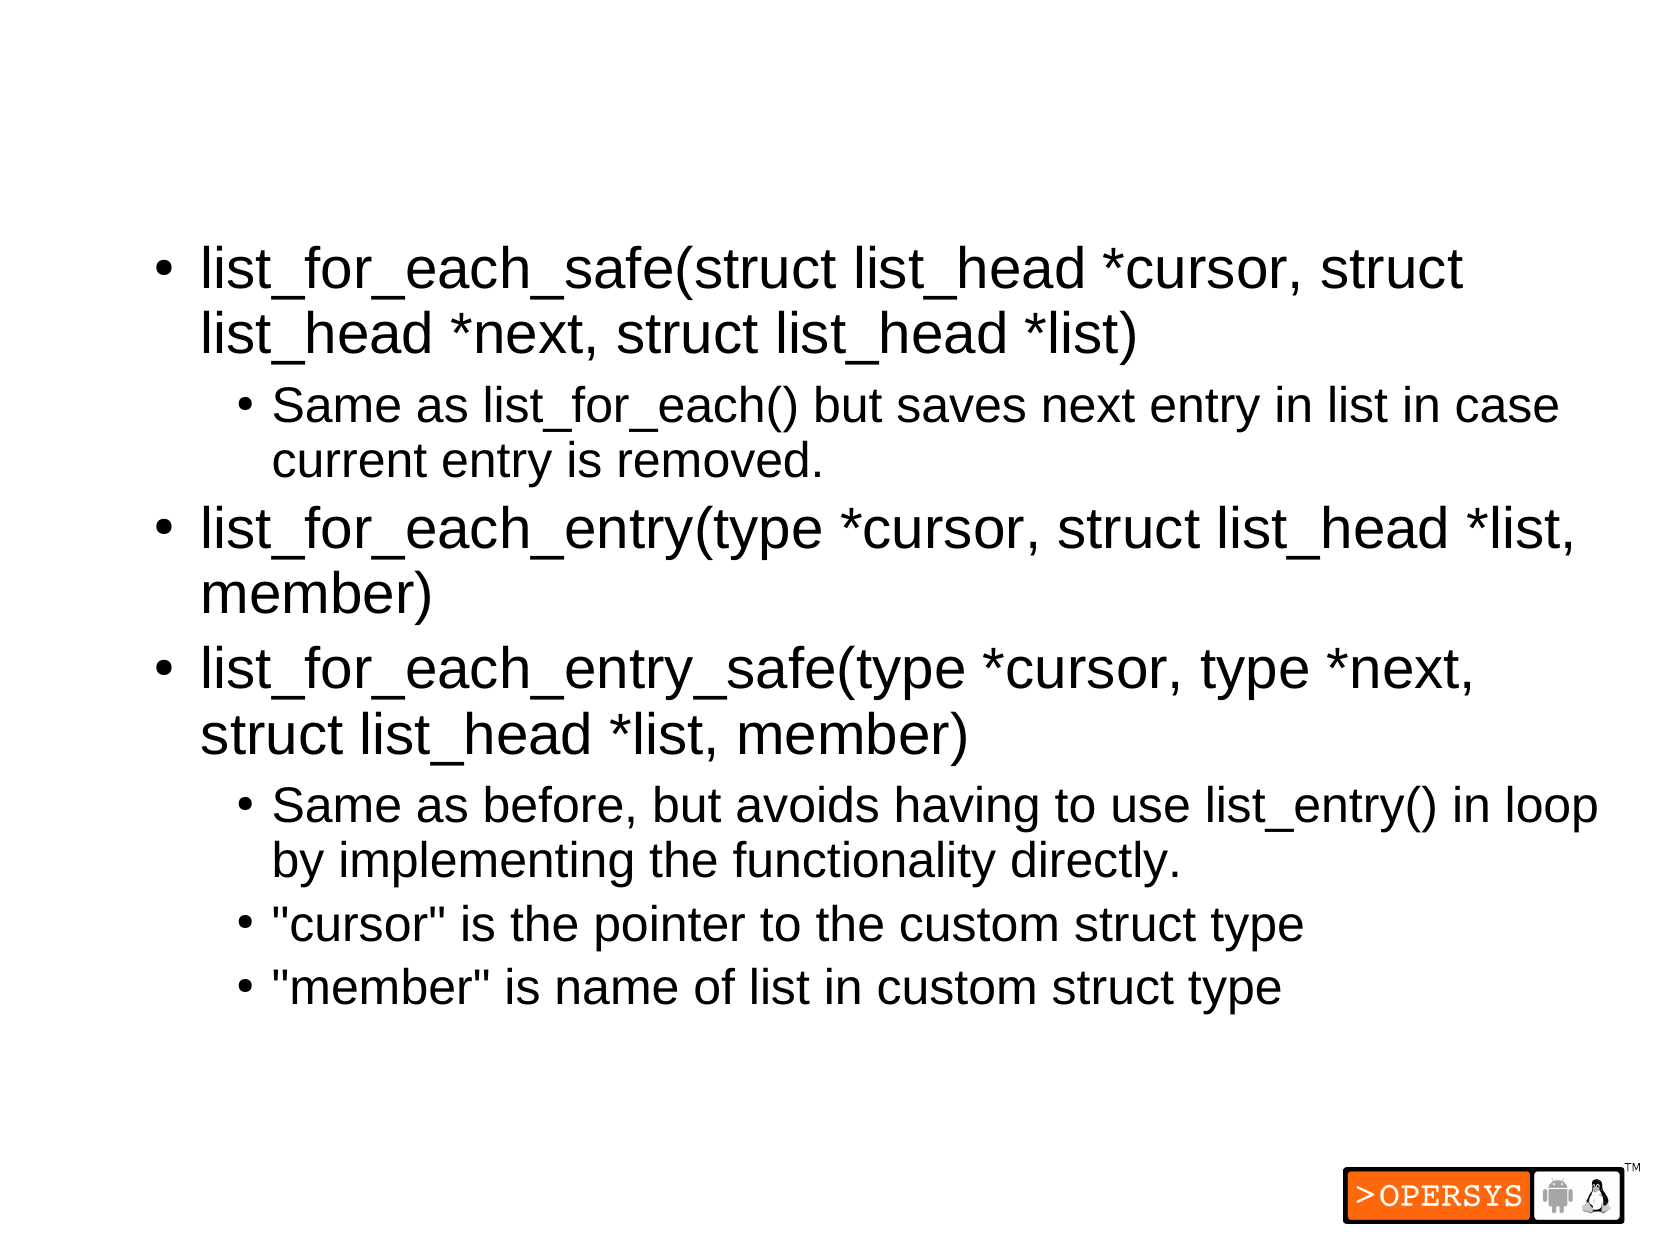

# list_for_each_safe(struct list_head *cursor, struct list_head *next, struct list_head *list)
Same as list_for_each() but saves next entry in list in case current entry is removed.
list_for_each_entry(type *cursor, struct list_head *list, member)
list_for_each_entry_safe(type *cursor, type *next, struct list_head *list, member)
Same as before, but avoids having to use list_entry() in loop by implementing the functionality directly.
"cursor" is the pointer to the custom struct type
"member" is name of list in custom struct type